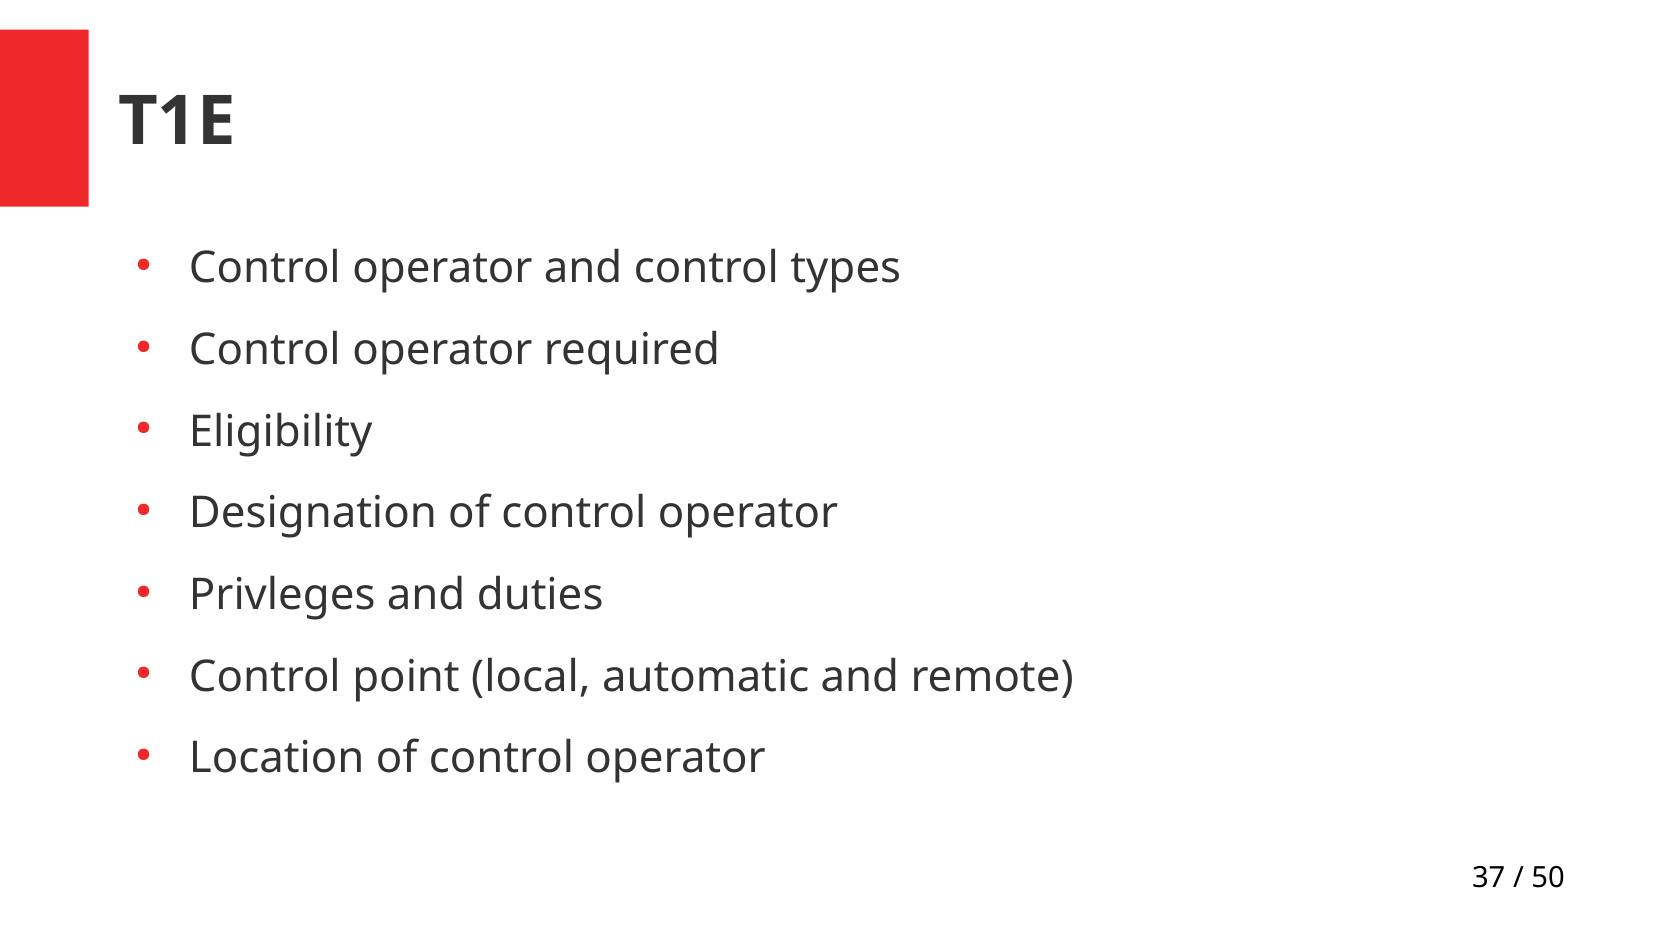

# T1E
Control operator and control types
Control operator required
Eligibility
Designation of control operator
Privleges and duties
Control point (local, automatic and remote)
Location of control operator
37